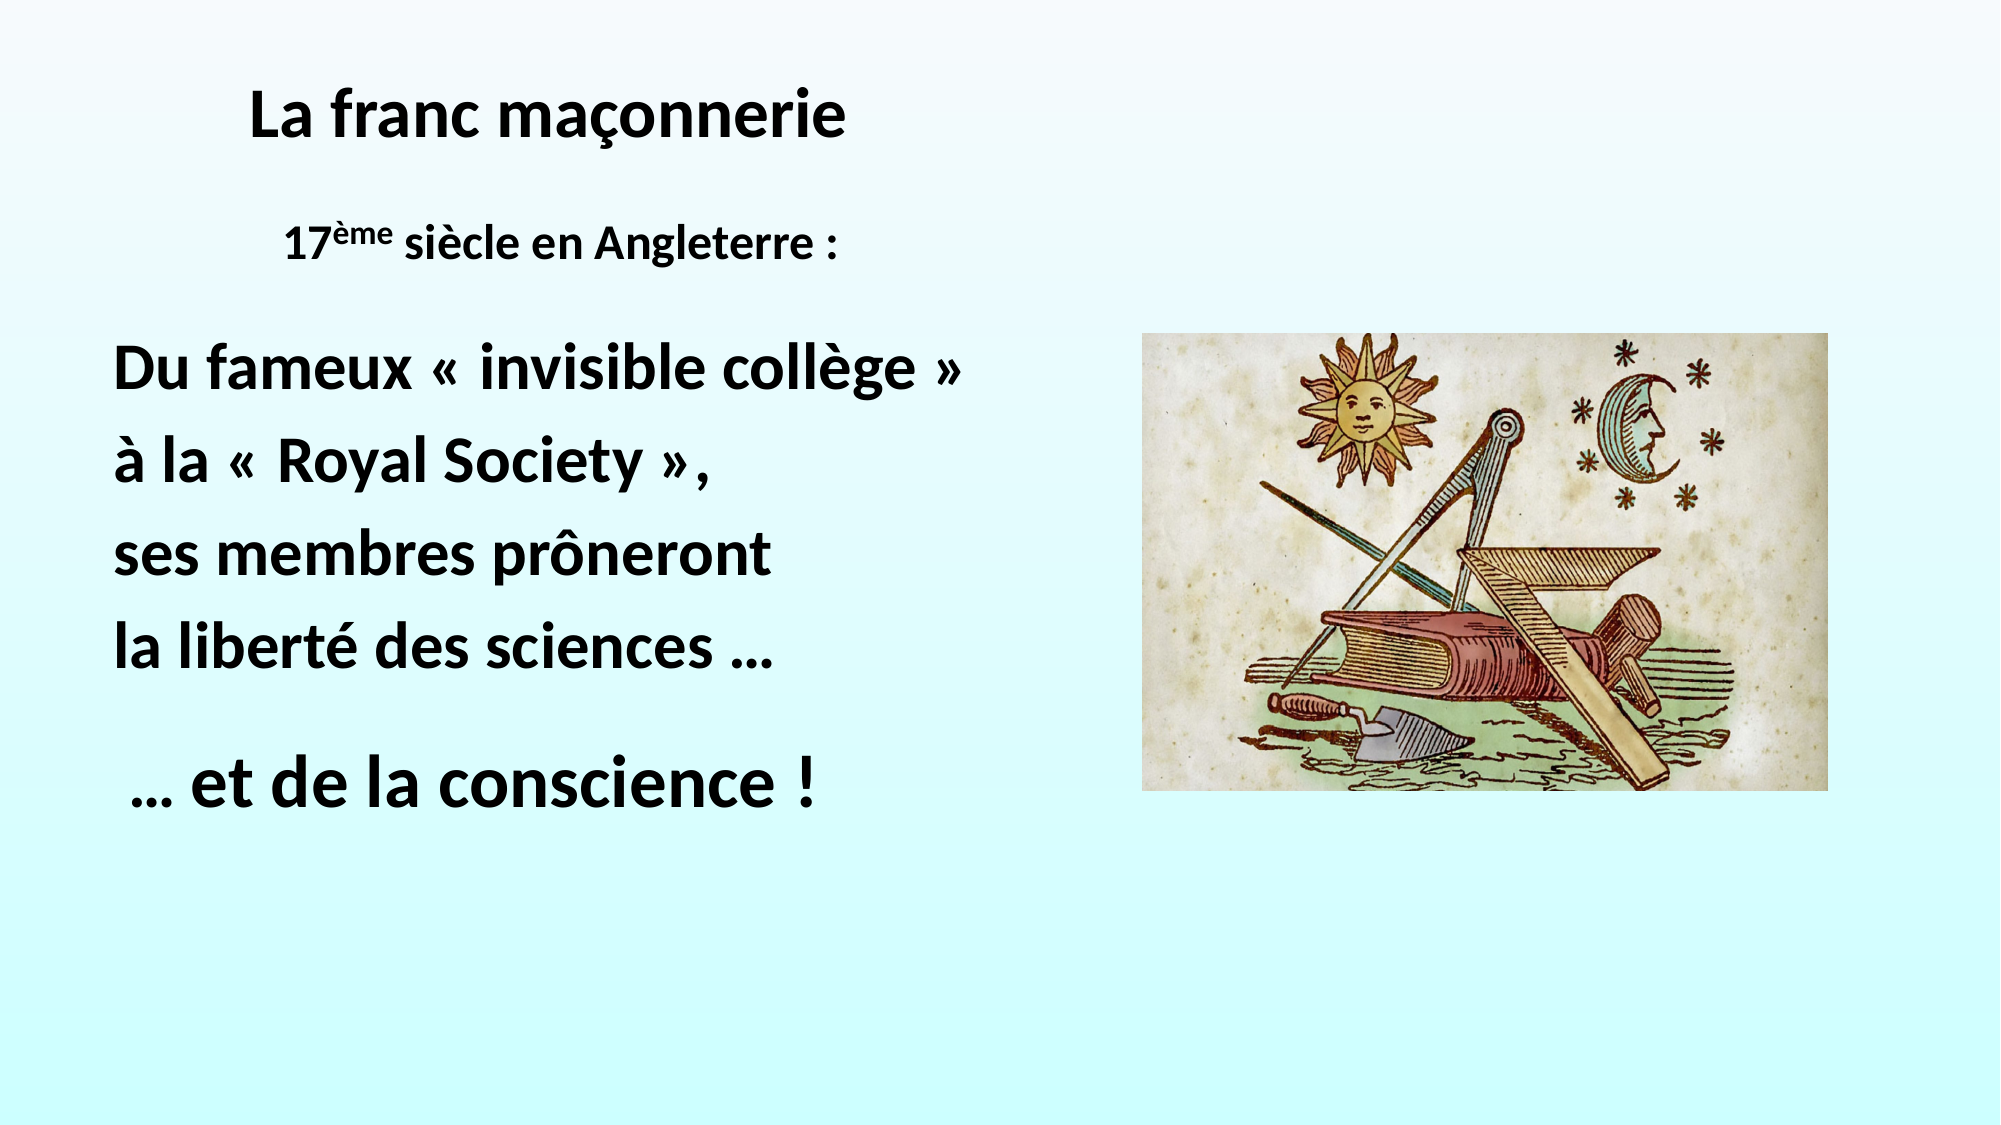

# La franc maçonnerie
 17ème siècle en Angleterre :
Du fameux « invisible collège »
à la « Royal Society »,
ses membres prôneront
la liberté des sciences …
 … et de la conscience !